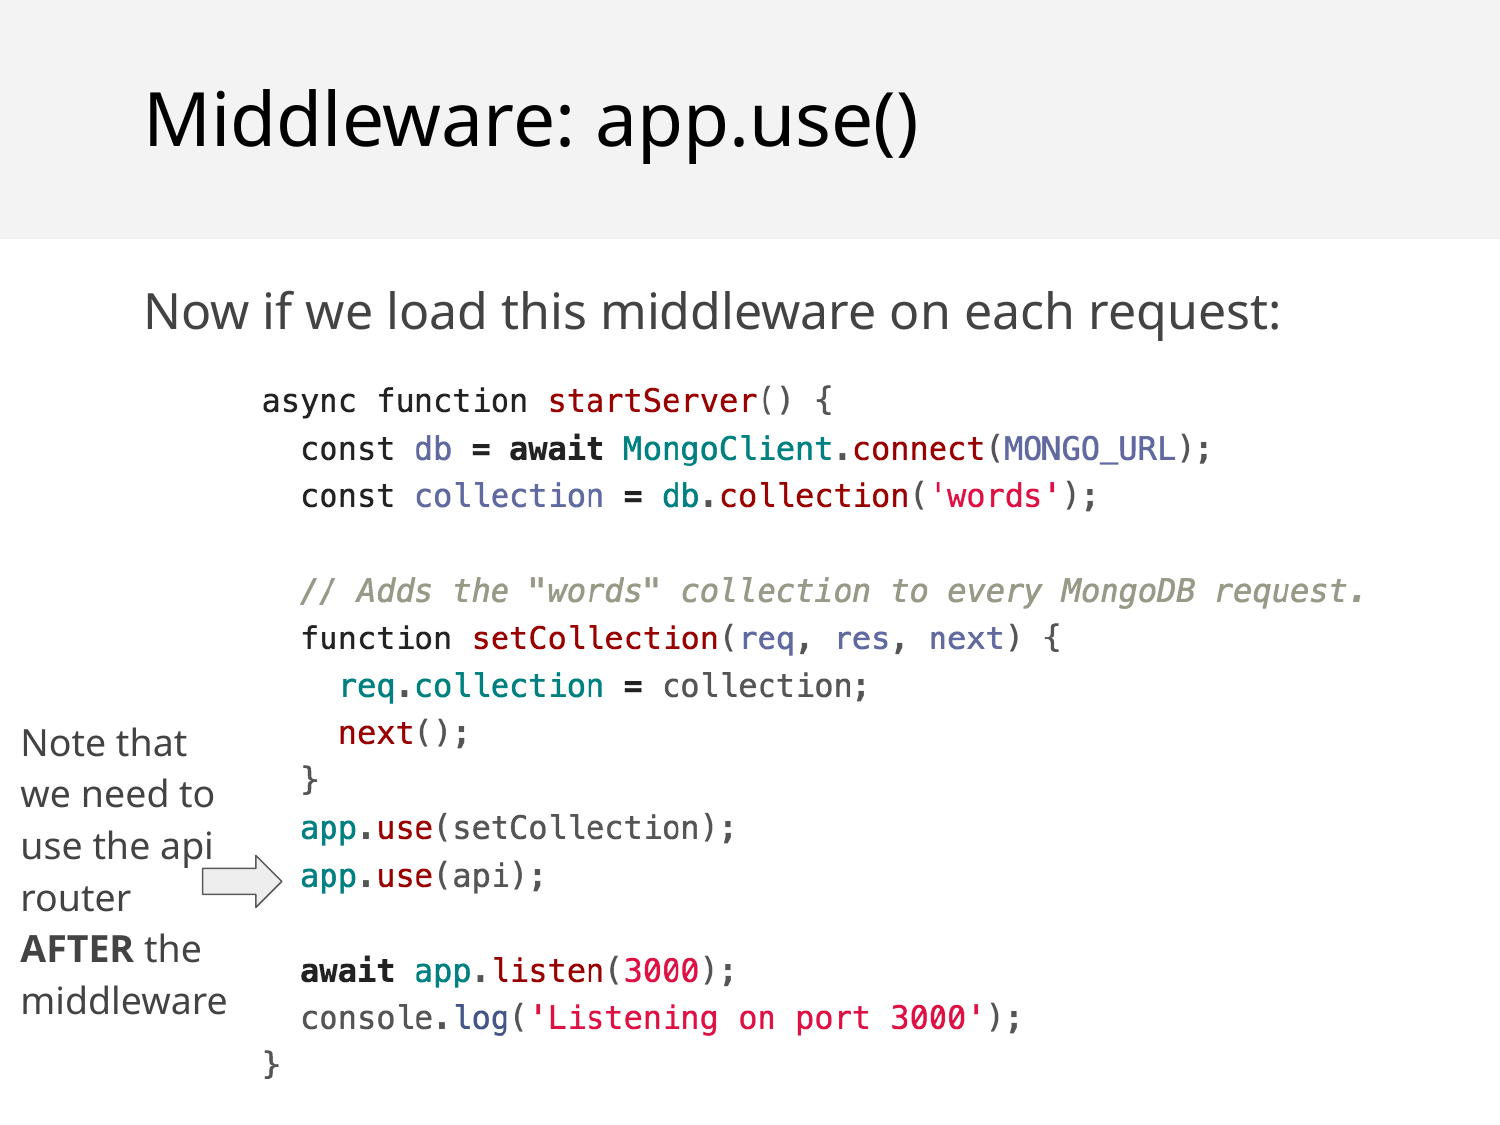

# Middleware: app.use()
Now if we load this middleware on each request:
Note that we need to use the api router AFTER the middleware